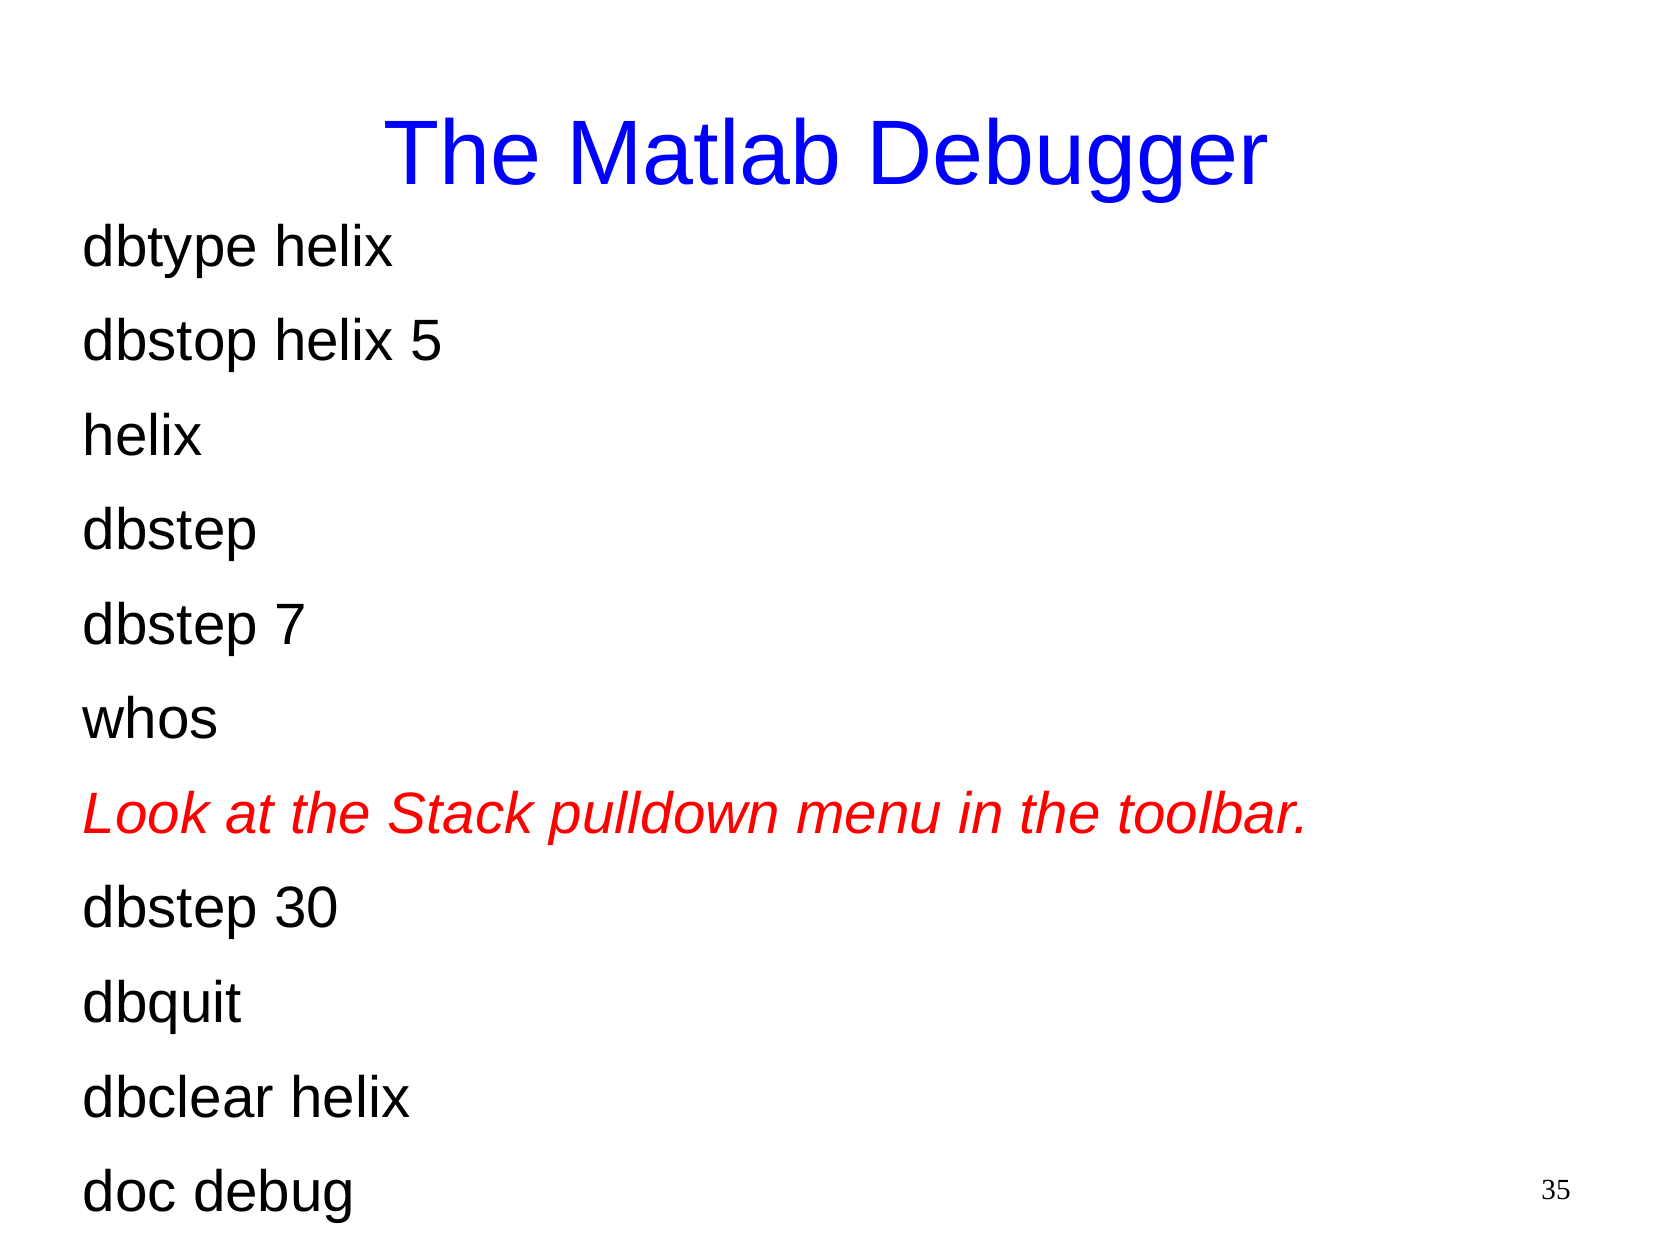

# The Matlab Debugger
dbtype helix
dbstop helix 5
helix
dbstep
dbstep 7
whos
Look at the Stack pulldown menu in the toolbar.
dbstep 30
dbquit
dbclear helix
doc debug
35